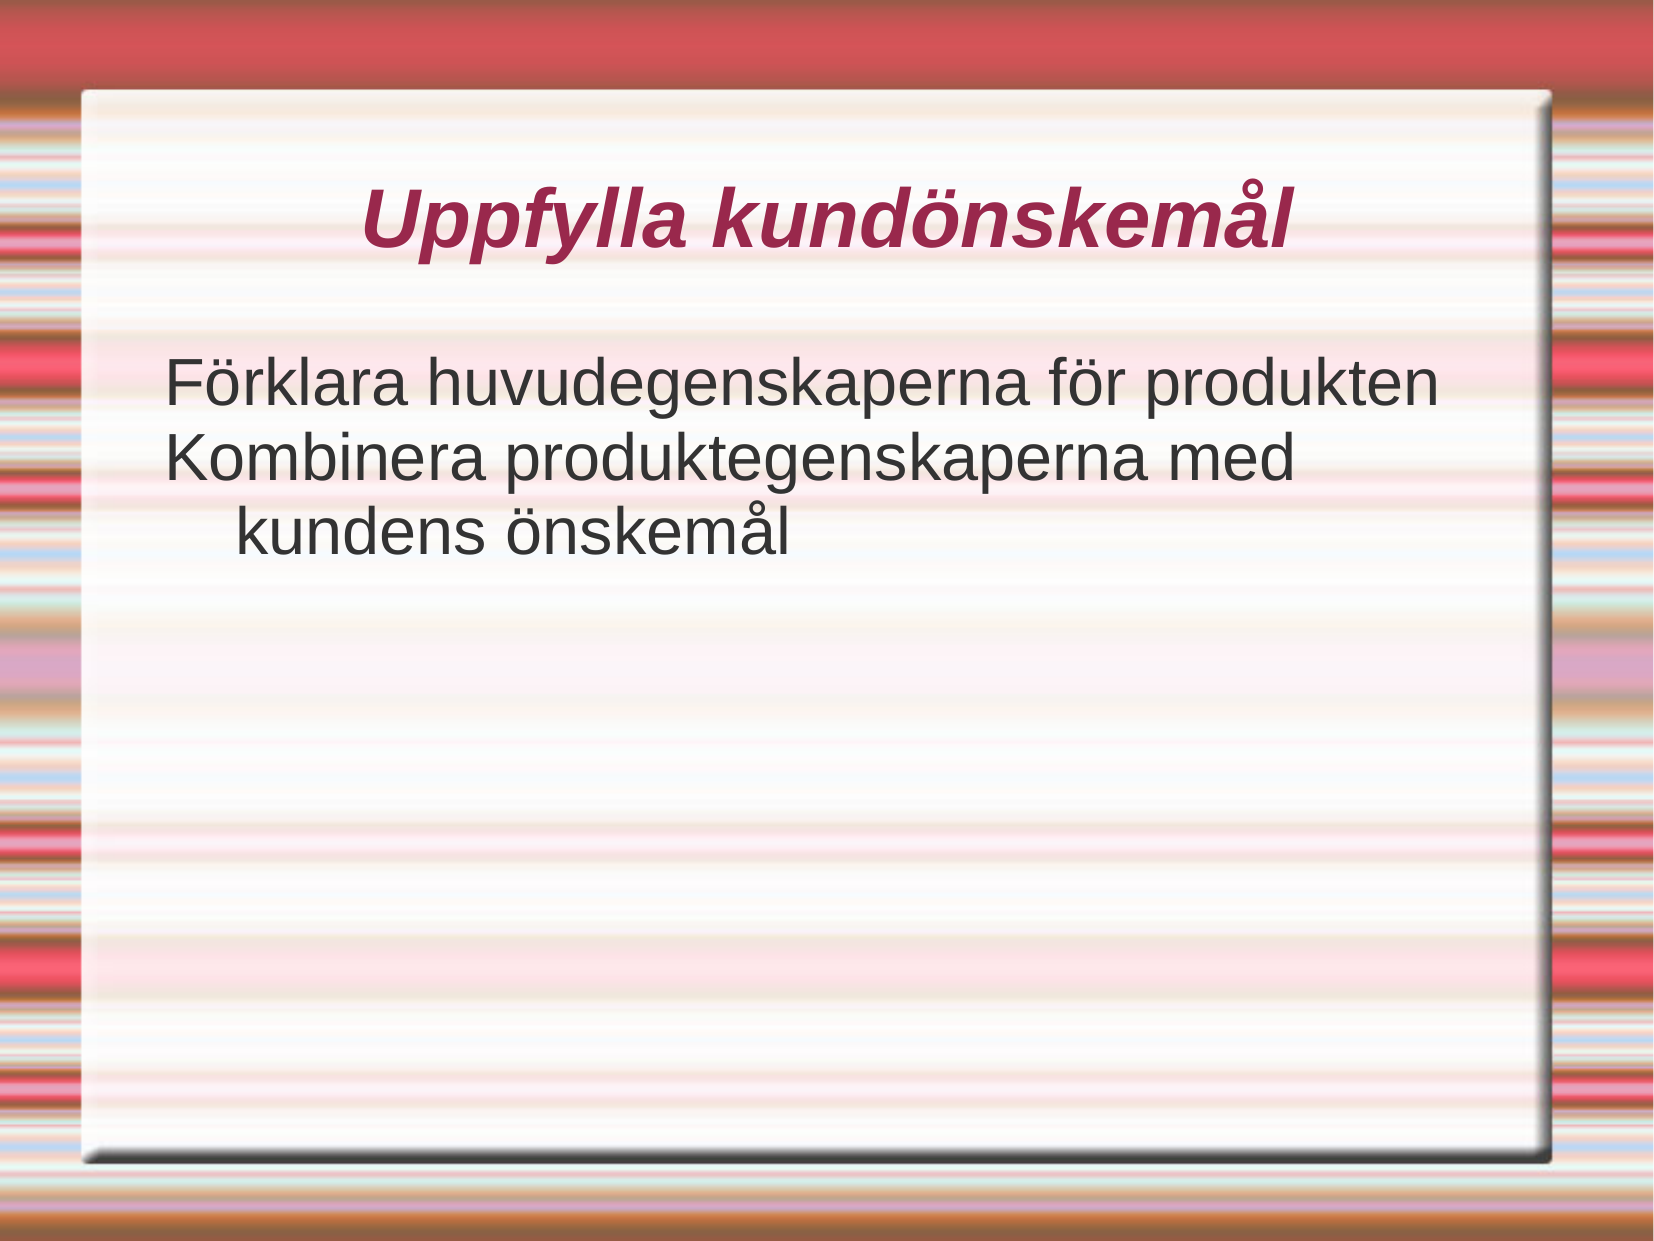

# Uppfylla kundönskemål
Förklara huvudegenskaperna för produkten
Kombinera produktegenskaperna med kundens önskemål